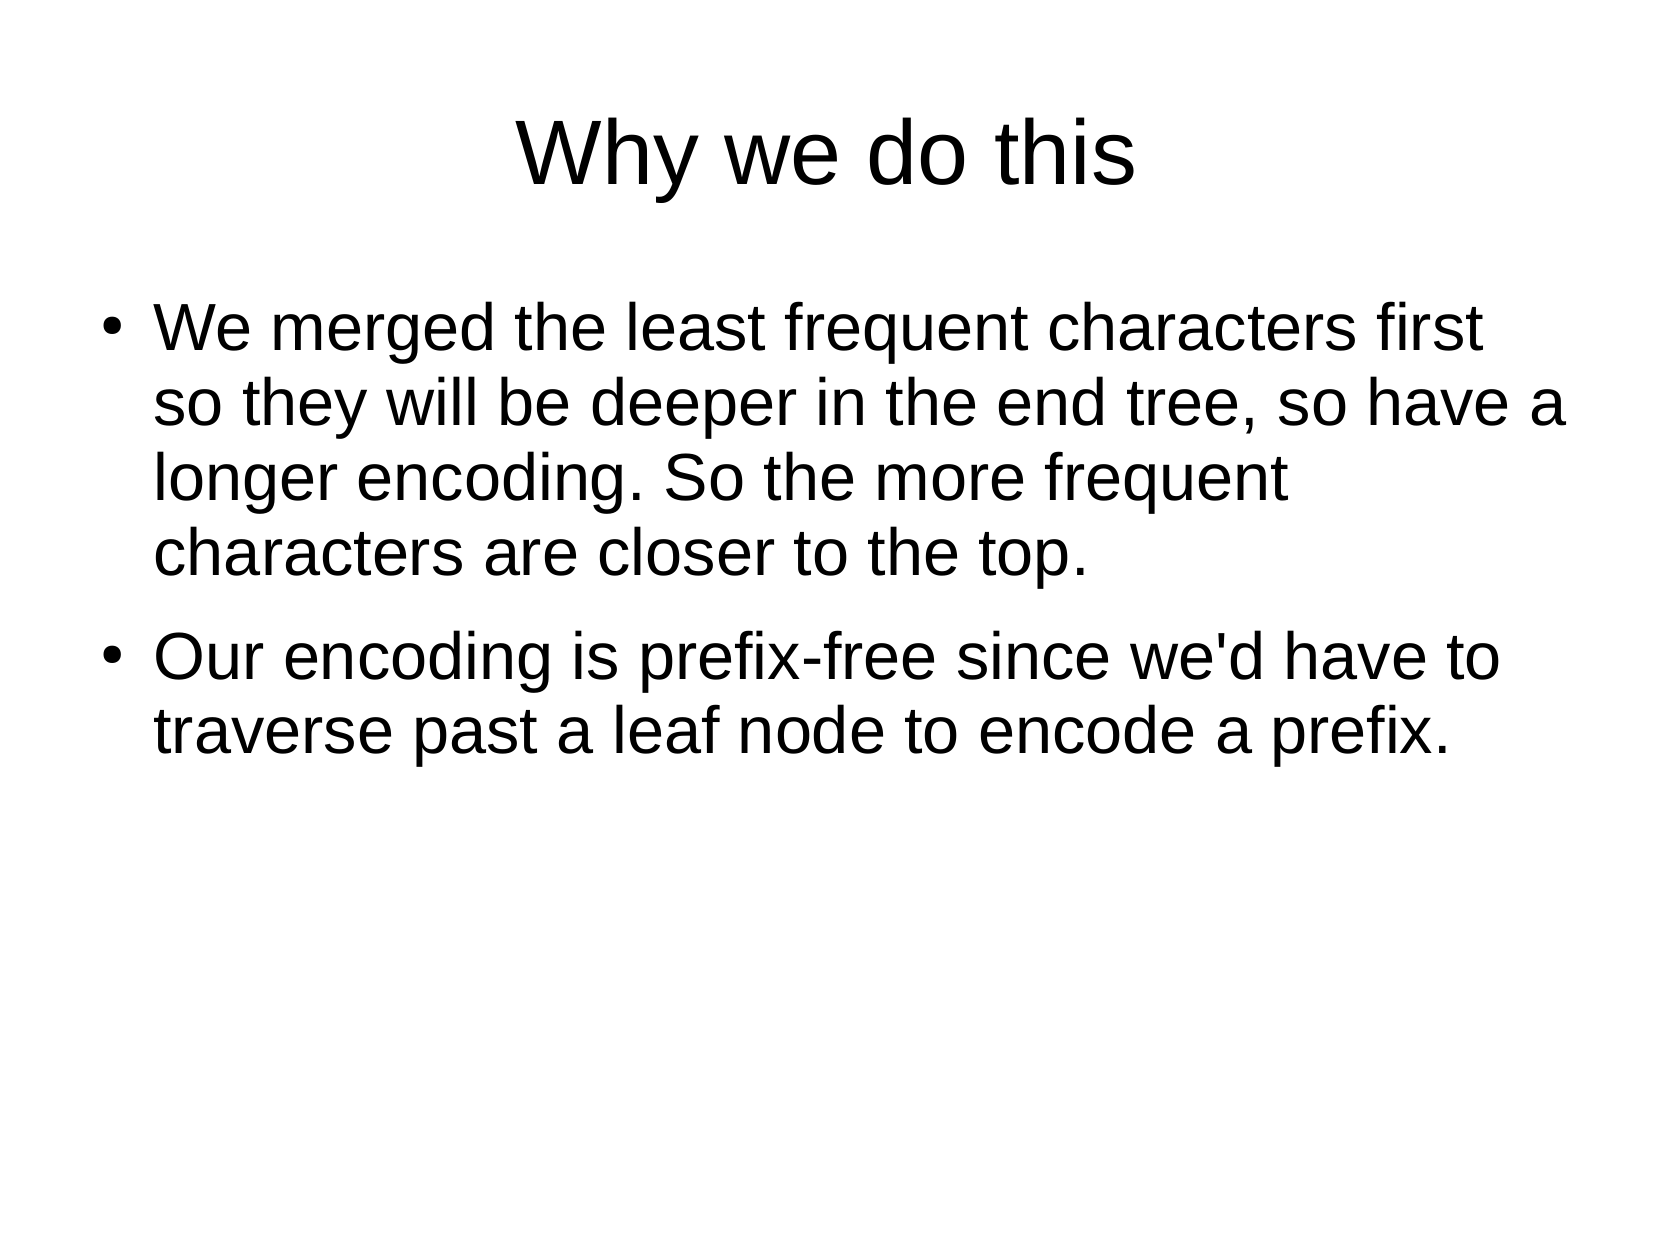

# Why we do this
We merged the least frequent characters first so they will be deeper in the end tree, so have a longer encoding. So the more frequent characters are closer to the top.
Our encoding is prefix-free since we'd have to traverse past a leaf node to encode a prefix.